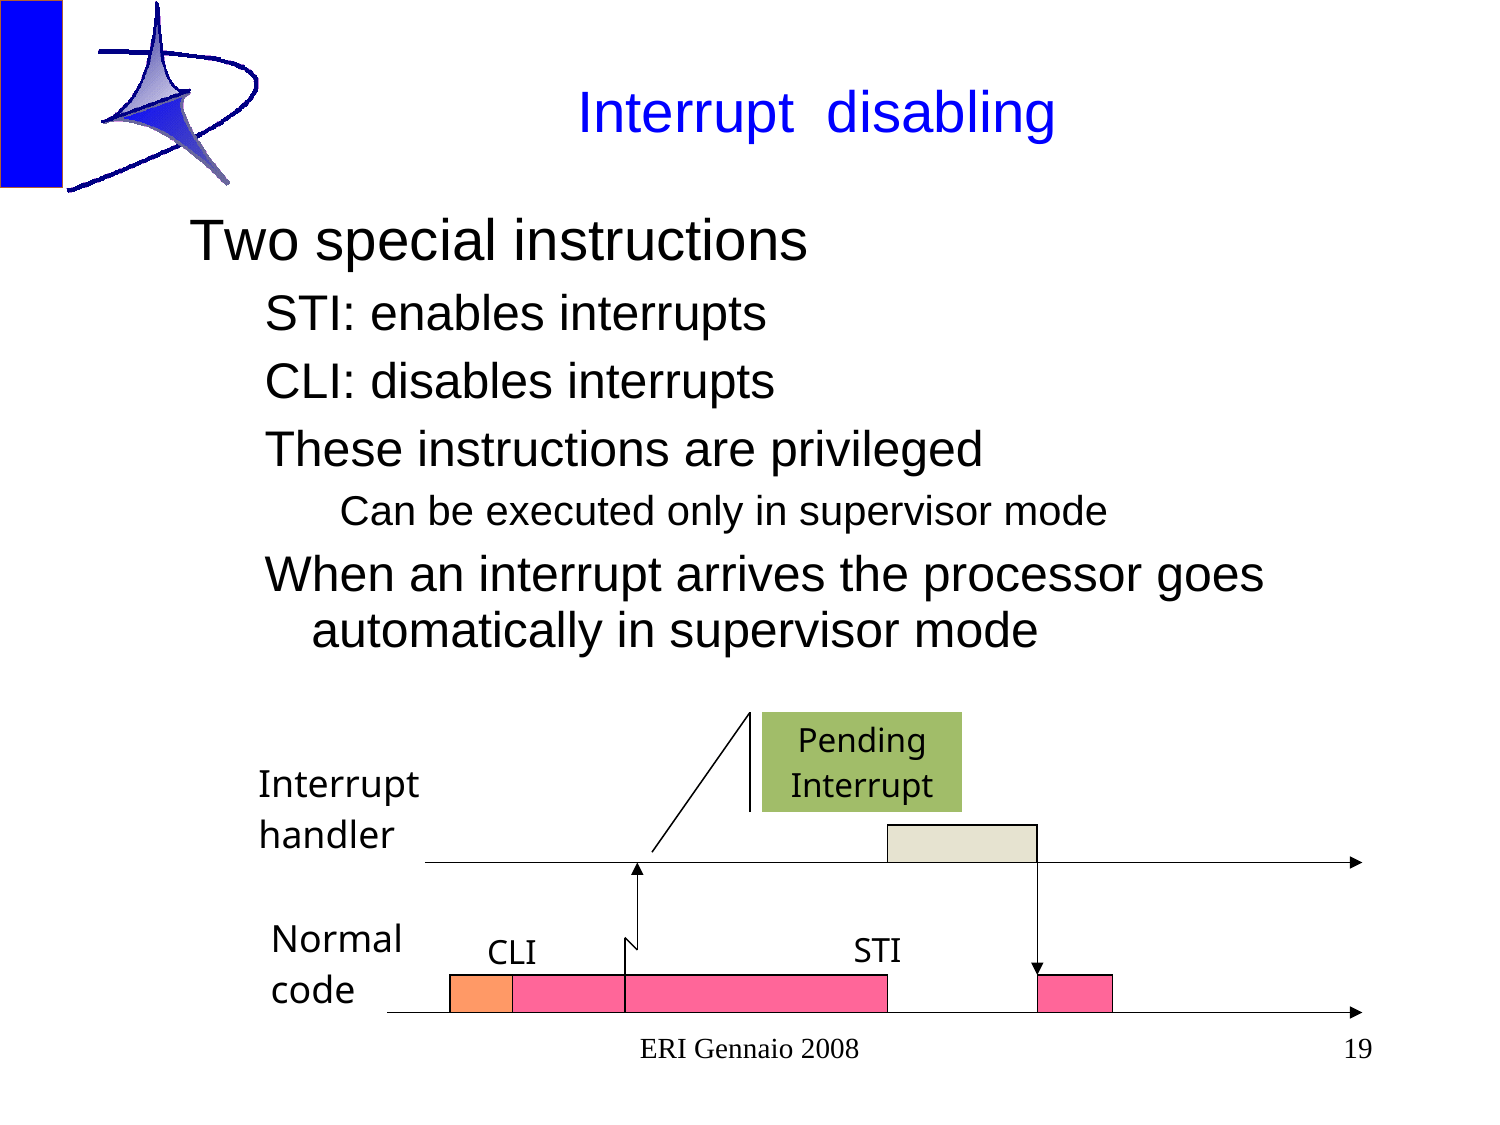

# Interrupt disabling
Two special instructions
STI: enables interrupts
CLI: disables interrupts
These instructions are privileged
Can be executed only in supervisor mode
When an interrupt arrives the processor goes automatically in supervisor mode
Pending
Interrupt
Interrupt
handler
Normal
code
STI
CLI
ERI Gennaio 2008
19